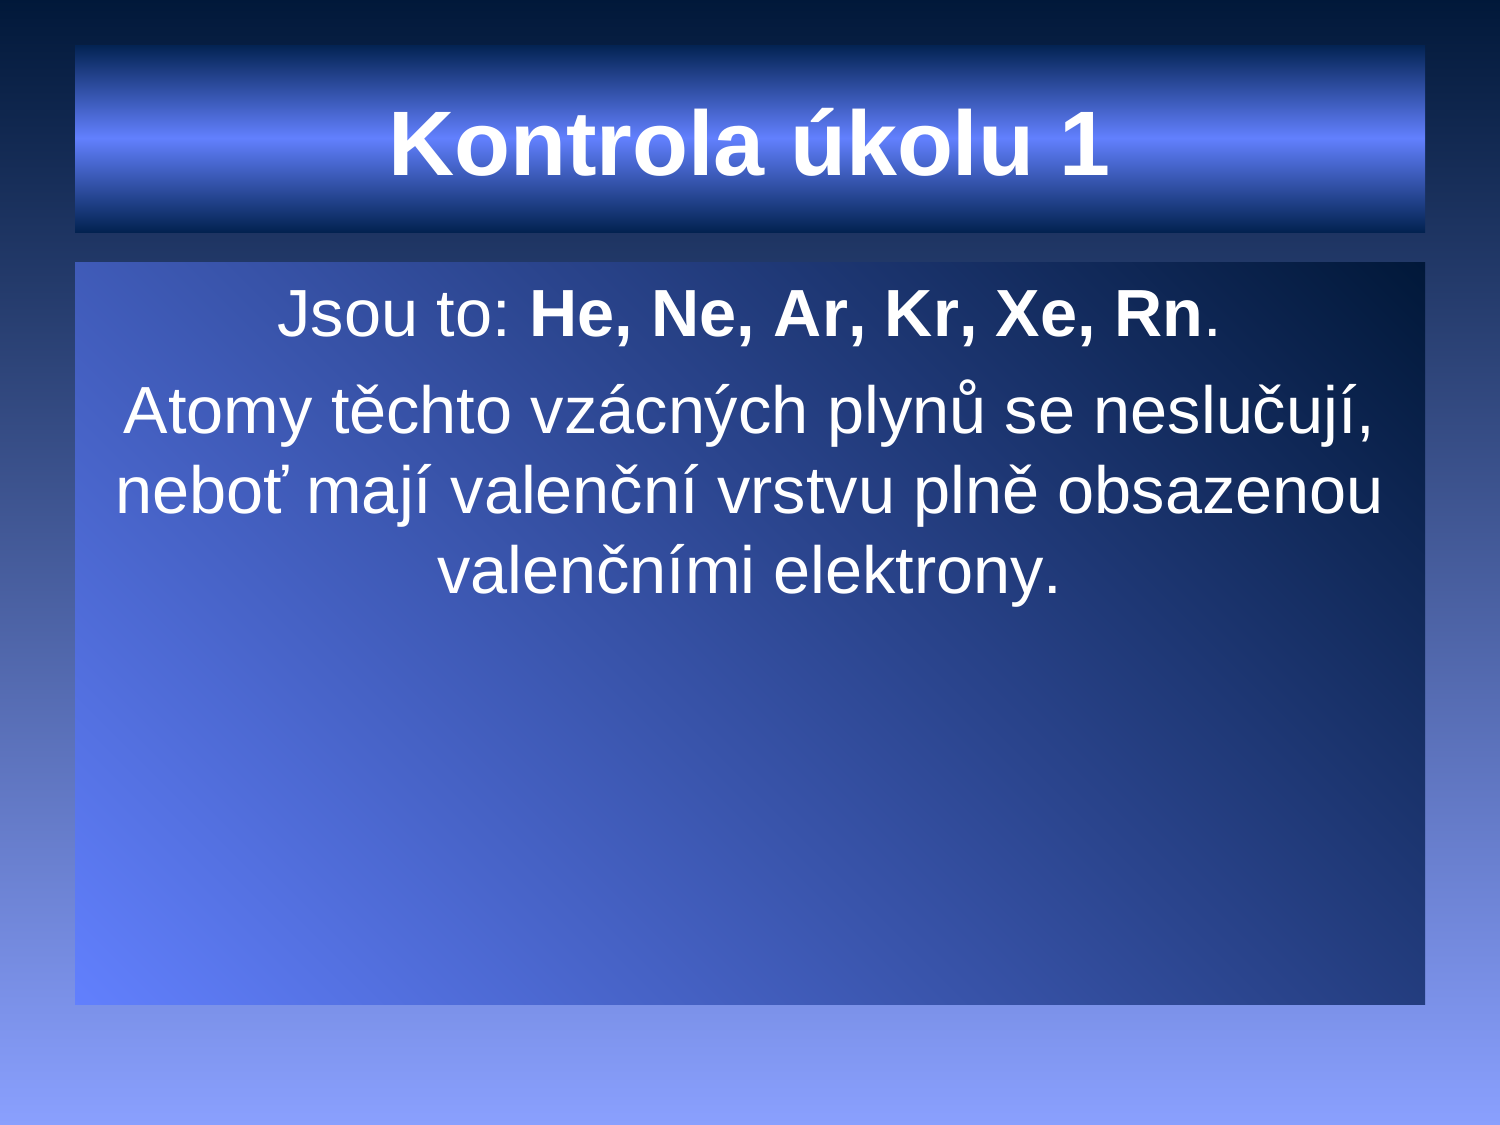

# Kontrola úkolu 1
Jsou to: He, Ne, Ar, Kr, Xe, Rn.
Atomy těchto vzácných plynů se neslučují, neboť mají valenční vrstvu plně obsazenou valenčními elektrony.